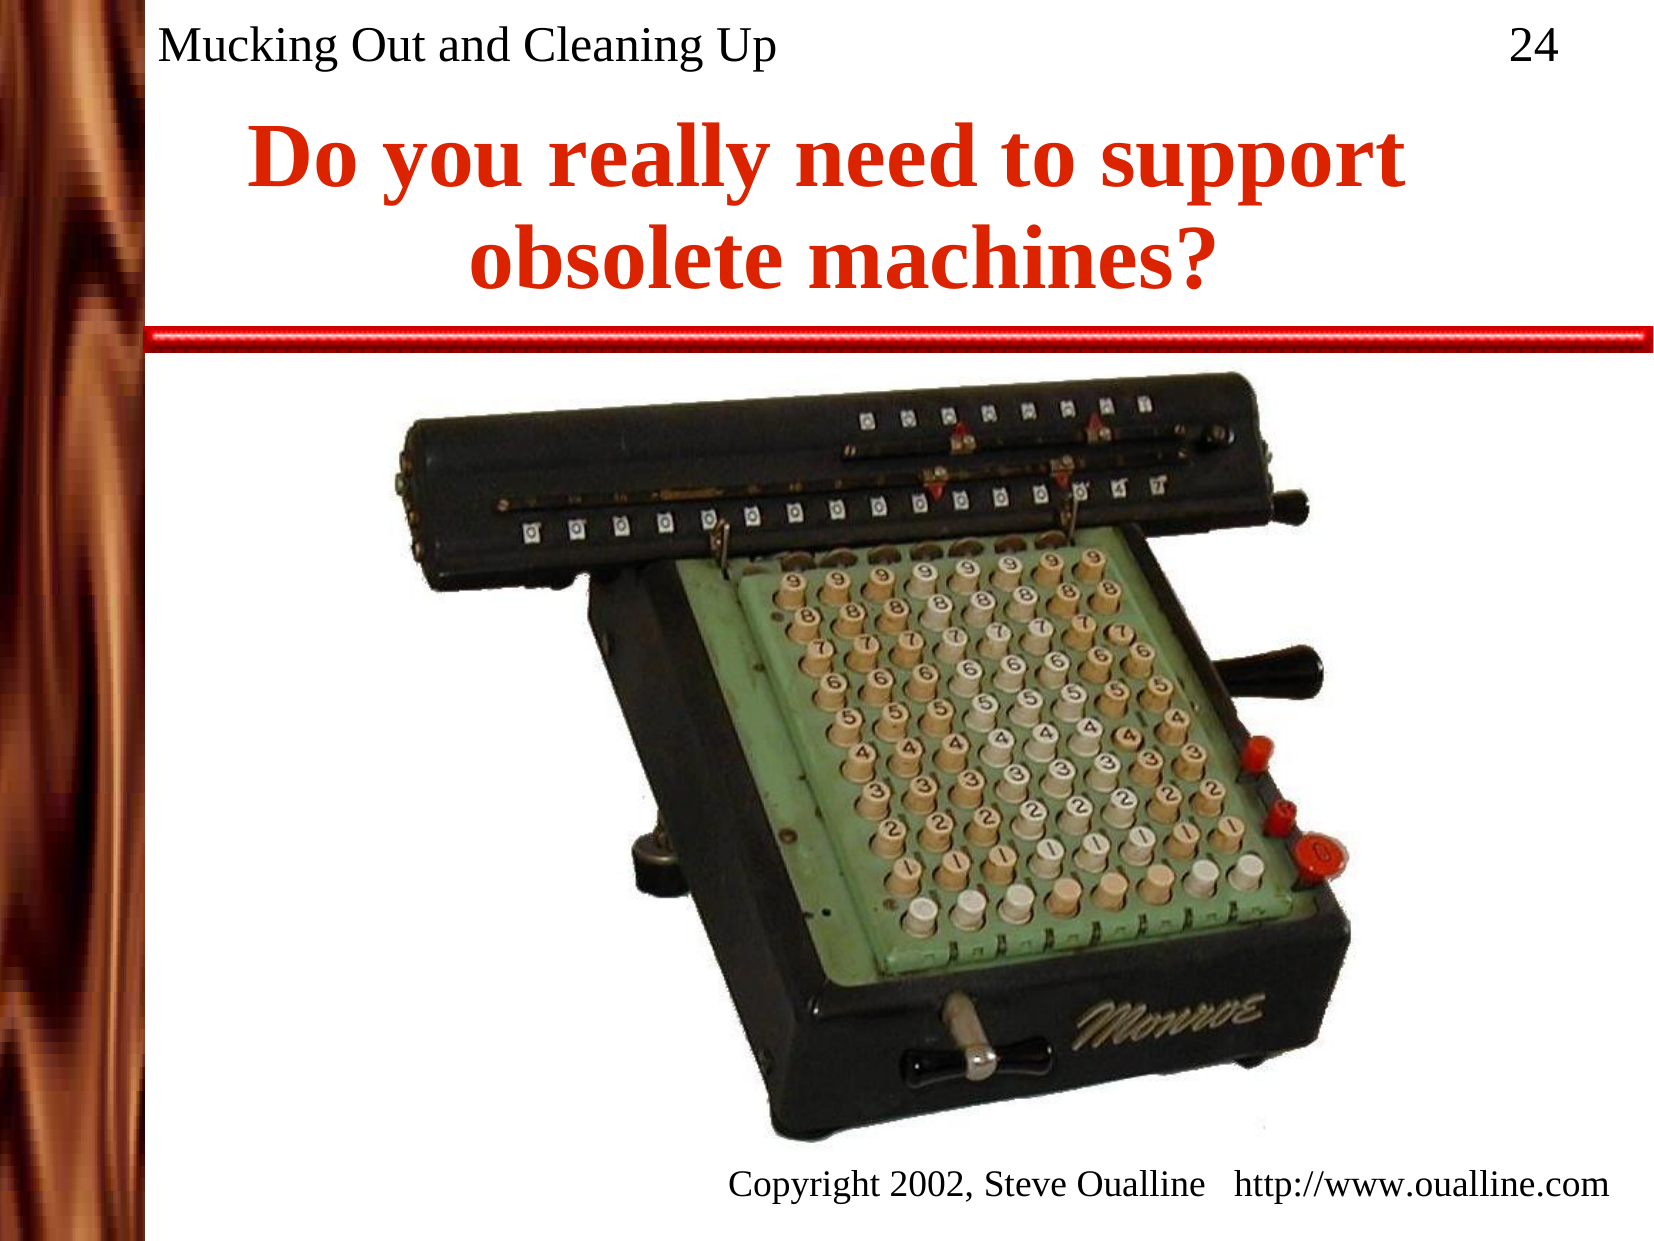

# Do you really need to support obsolete machines?